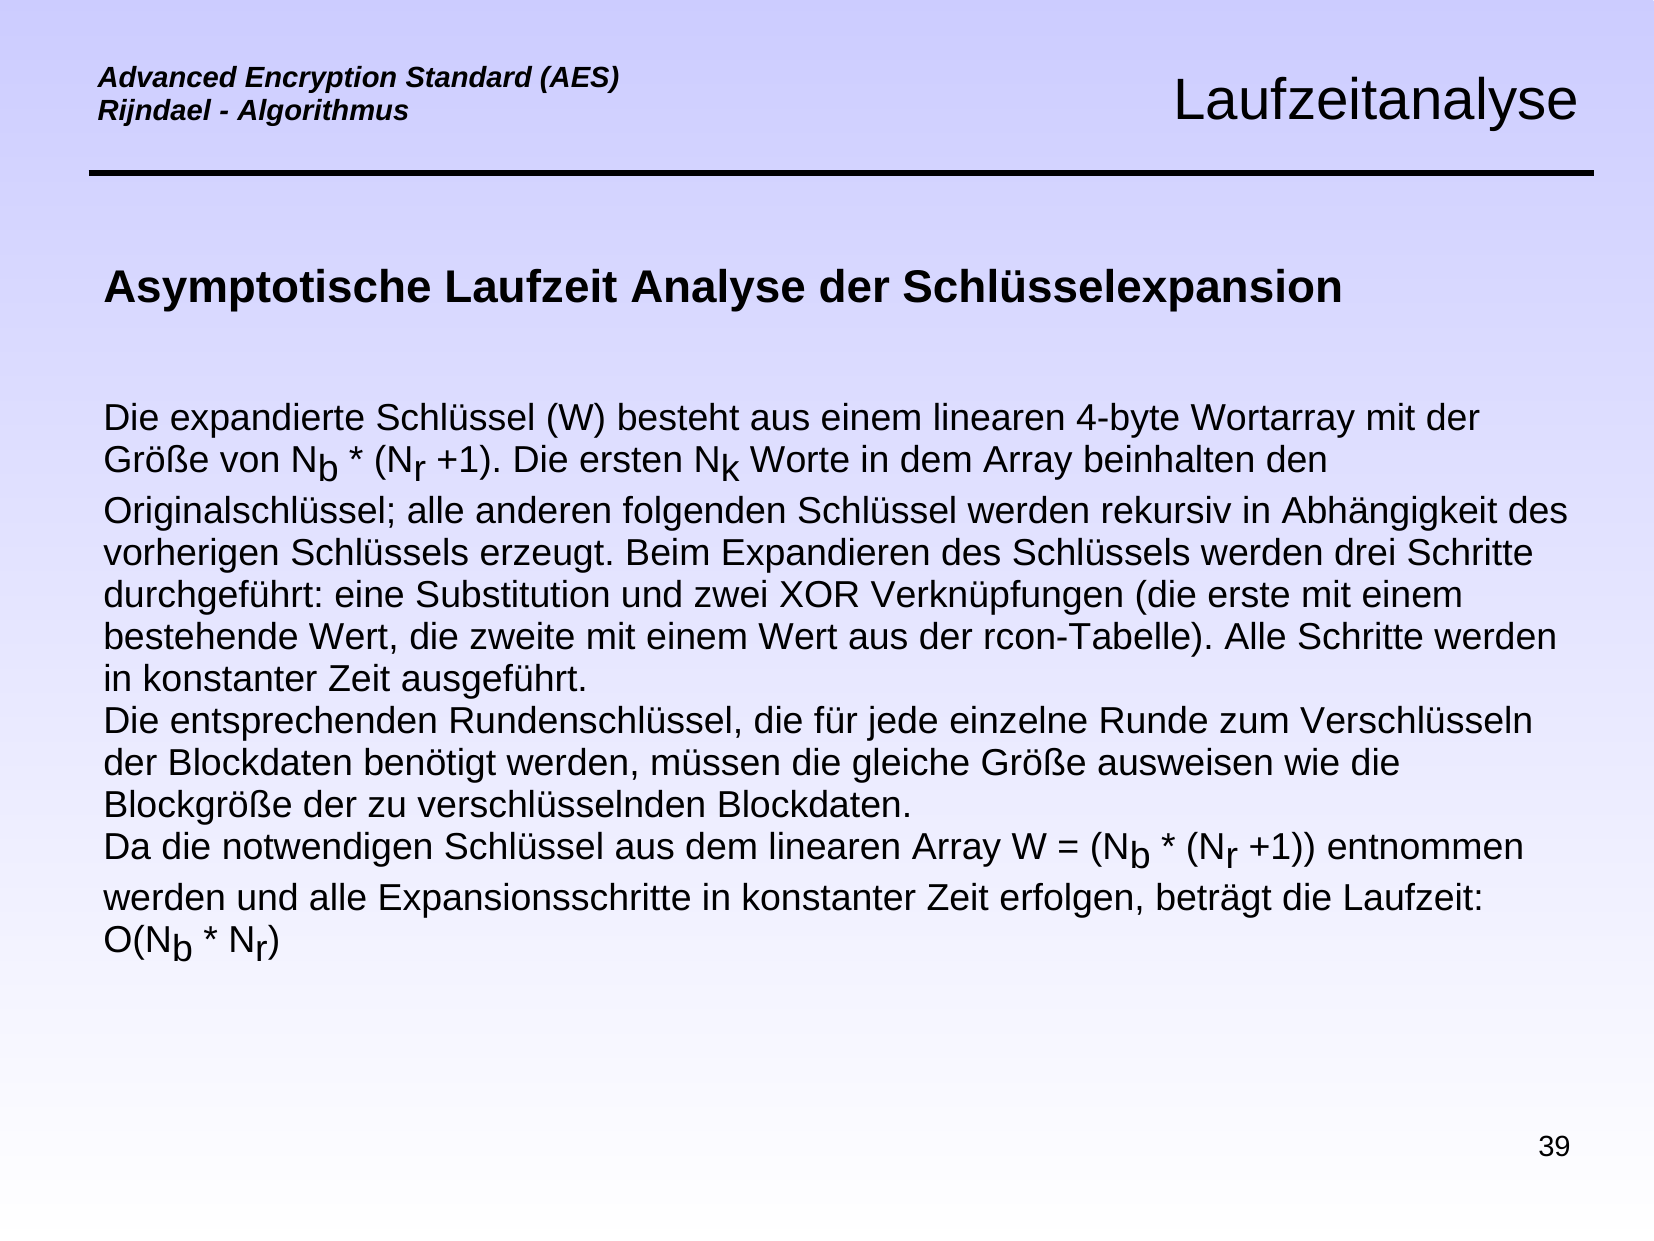

Advanced Encryption Standard (AES)
Rijndael - Algorithmus
Laufzeitanalyse
Asymptotische Laufzeit Analyse der Schlüsselexpansion
Die expandierte Schlüssel (W) besteht aus einem linearen 4-byte Wortarray mit der Größe von Nb * (Nr +1). Die ersten Nk Worte in dem Array beinhalten den Originalschlüssel; alle anderen folgenden Schlüssel werden rekursiv in Abhängigkeit des vorherigen Schlüssels erzeugt. Beim Expandieren des Schlüssels werden drei Schritte durchgeführt: eine Substitution und zwei XOR Verknüpfungen (die erste mit einem bestehende Wert, die zweite mit einem Wert aus der rcon-Tabelle). Alle Schritte werden in konstanter Zeit ausgeführt.
Die entsprechenden Rundenschlüssel, die für jede einzelne Runde zum Verschlüsseln der Blockdaten benötigt werden, müssen die gleiche Größe ausweisen wie die Blockgröße der zu verschlüsselnden Blockdaten.
Da die notwendigen Schlüssel aus dem linearen Array W = (Nb * (Nr +1)) entnommen werden und alle Expansionsschritte in konstanter Zeit erfolgen, beträgt die Laufzeit:
O(Nb * Nr)
39